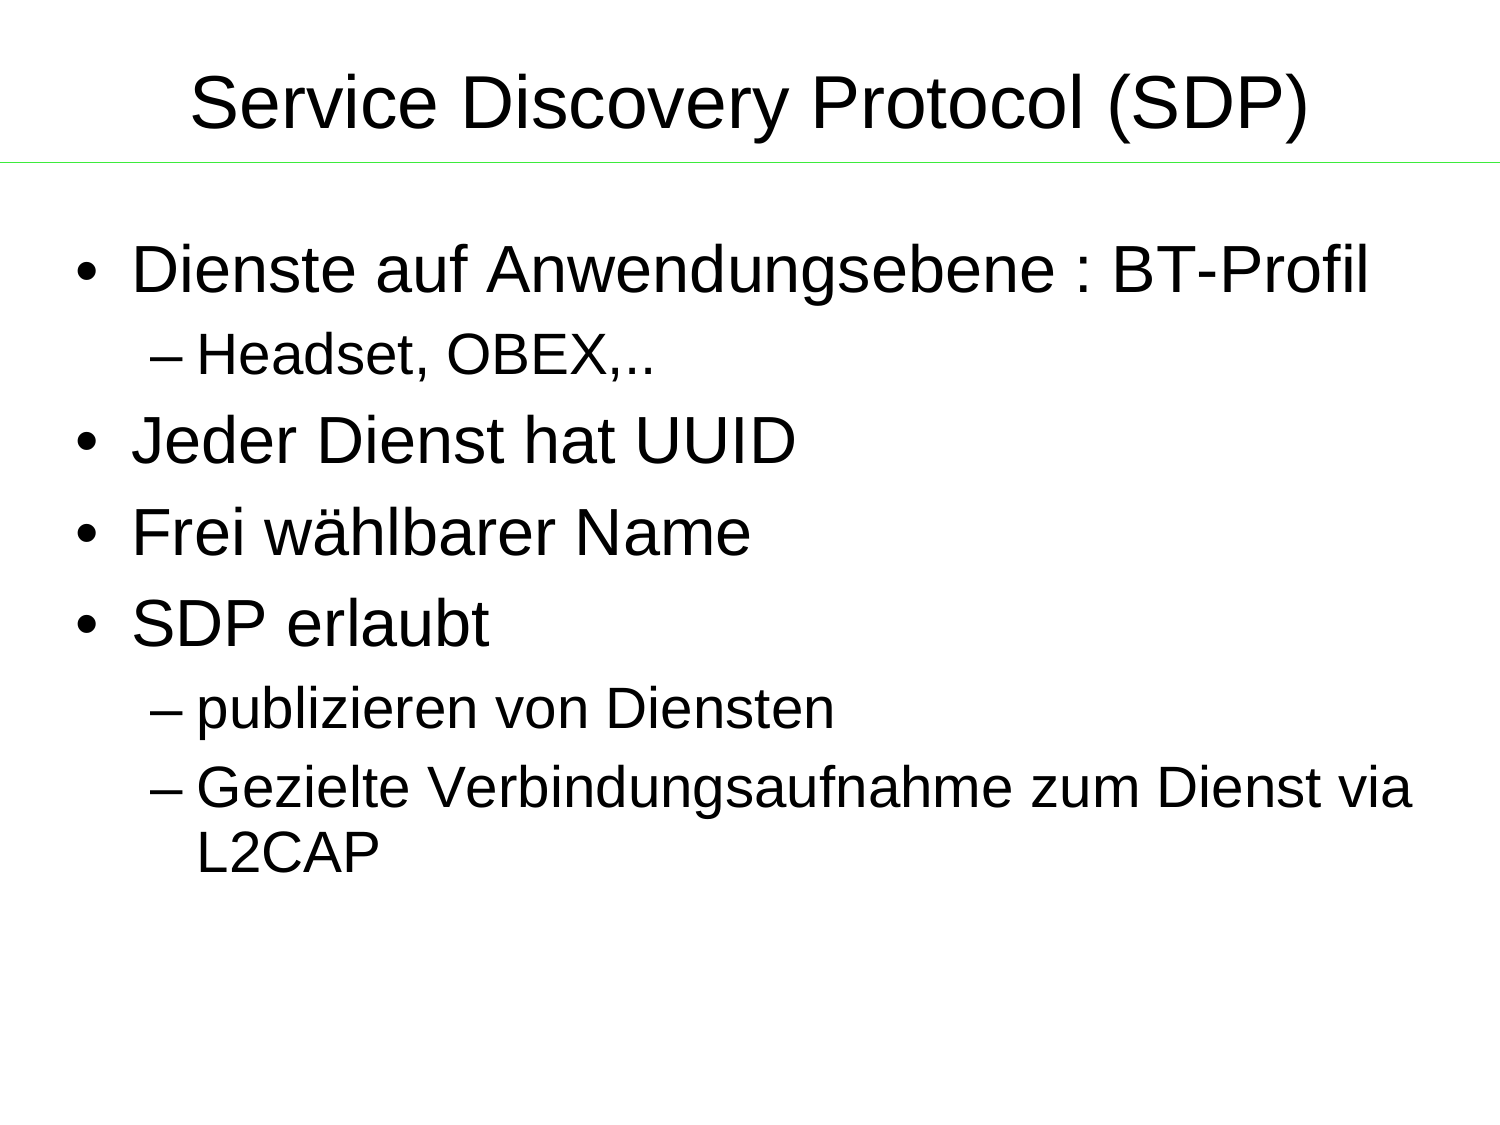

# Service Discovery Protocol (SDP)
Dienste auf Anwendungsebene : BT-Profil
Headset, OBEX,..
Jeder Dienst hat UUID
Frei wählbarer Name
SDP erlaubt
publizieren von Diensten
Gezielte Verbindungsaufnahme zum Dienst via L2CAP